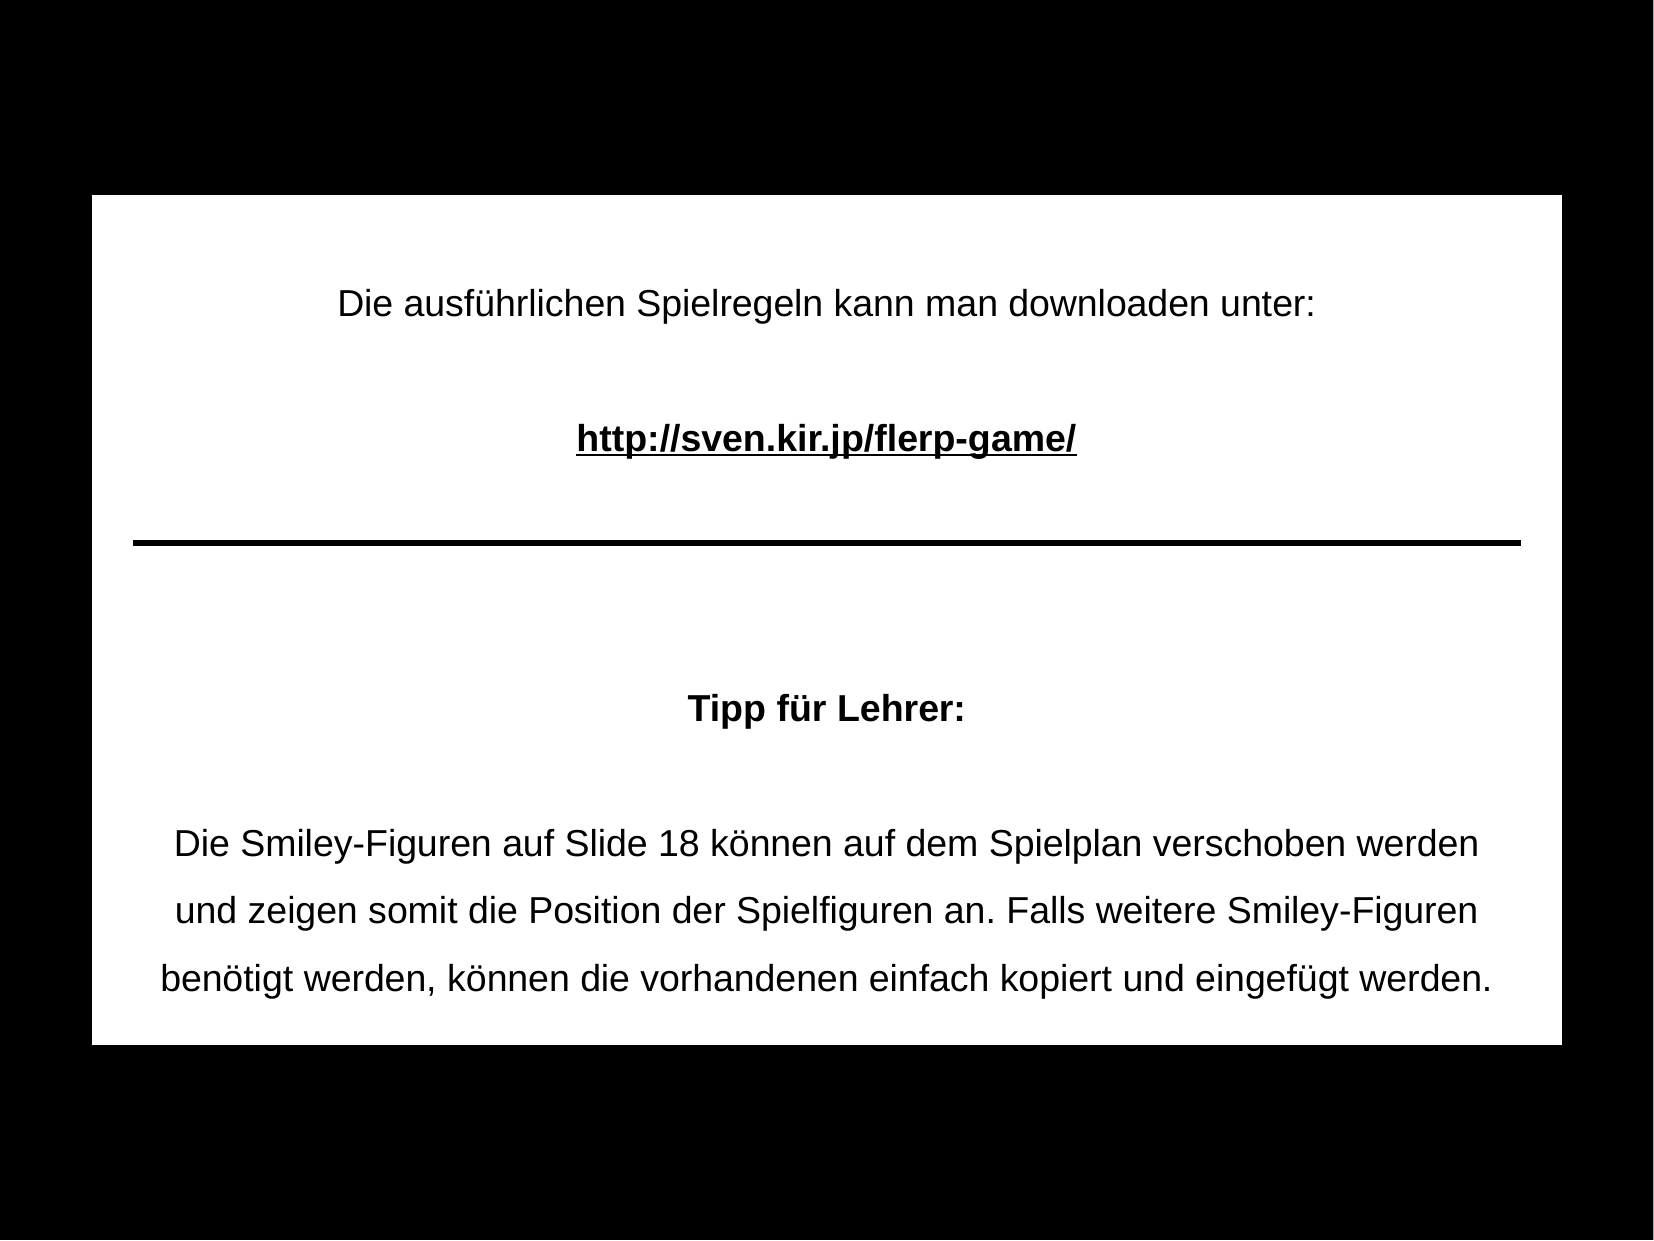

Die ausführlichen Spielregeln kann man downloaden unter:
http://sven.kir.jp/flerp-game/
Tipp für Lehrer:
Die Smiley-Figuren auf Slide 18 können auf dem Spielplan verschoben werden
und zeigen somit die Position der Spielfiguren an. Falls weitere Smiley-Figuren
benötigt werden, können die vorhandenen einfach kopiert und eingefügt werden.